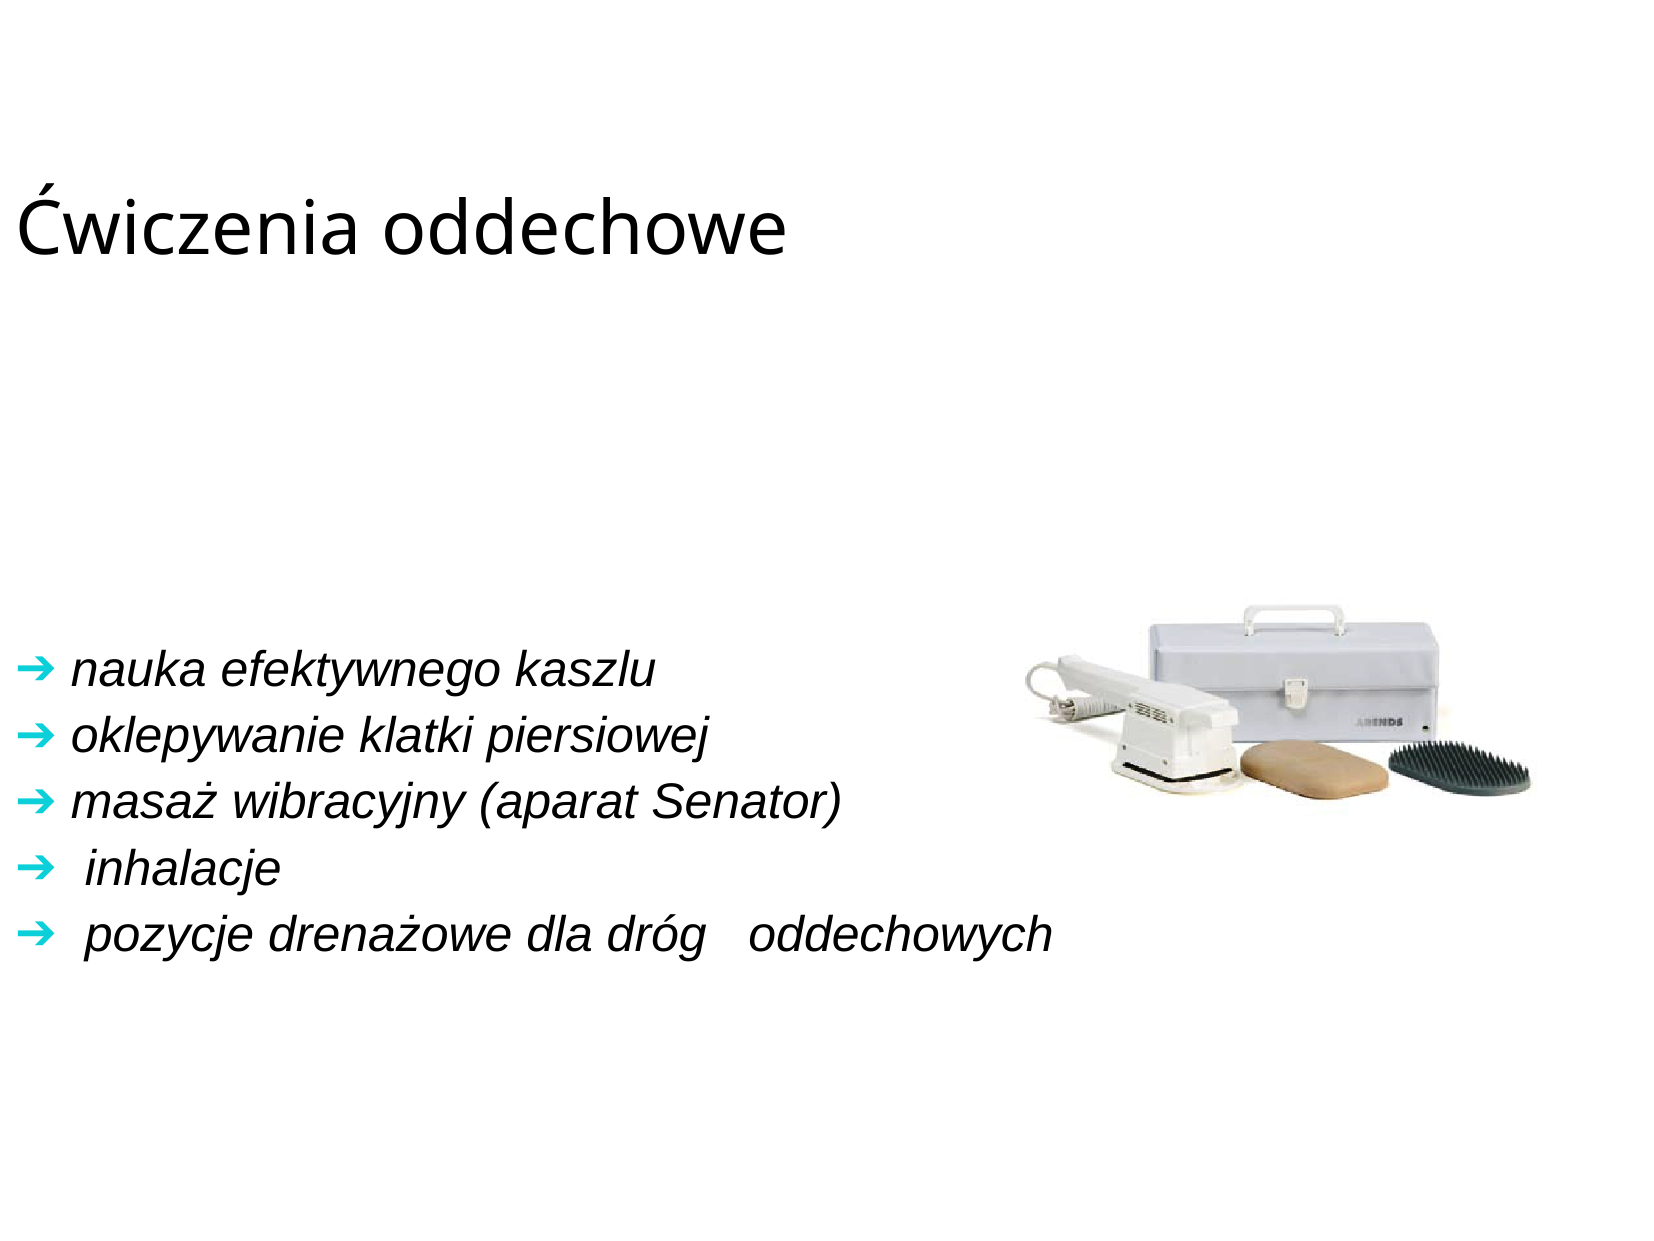

# Ćwiczenia oddechowe
 nauka efektywnego kaszlu
 oklepywanie klatki piersiowej
 masaż wibracyjny (aparat Senator)
 inhalacje
 pozycje drenażowe dla dróg oddechowych